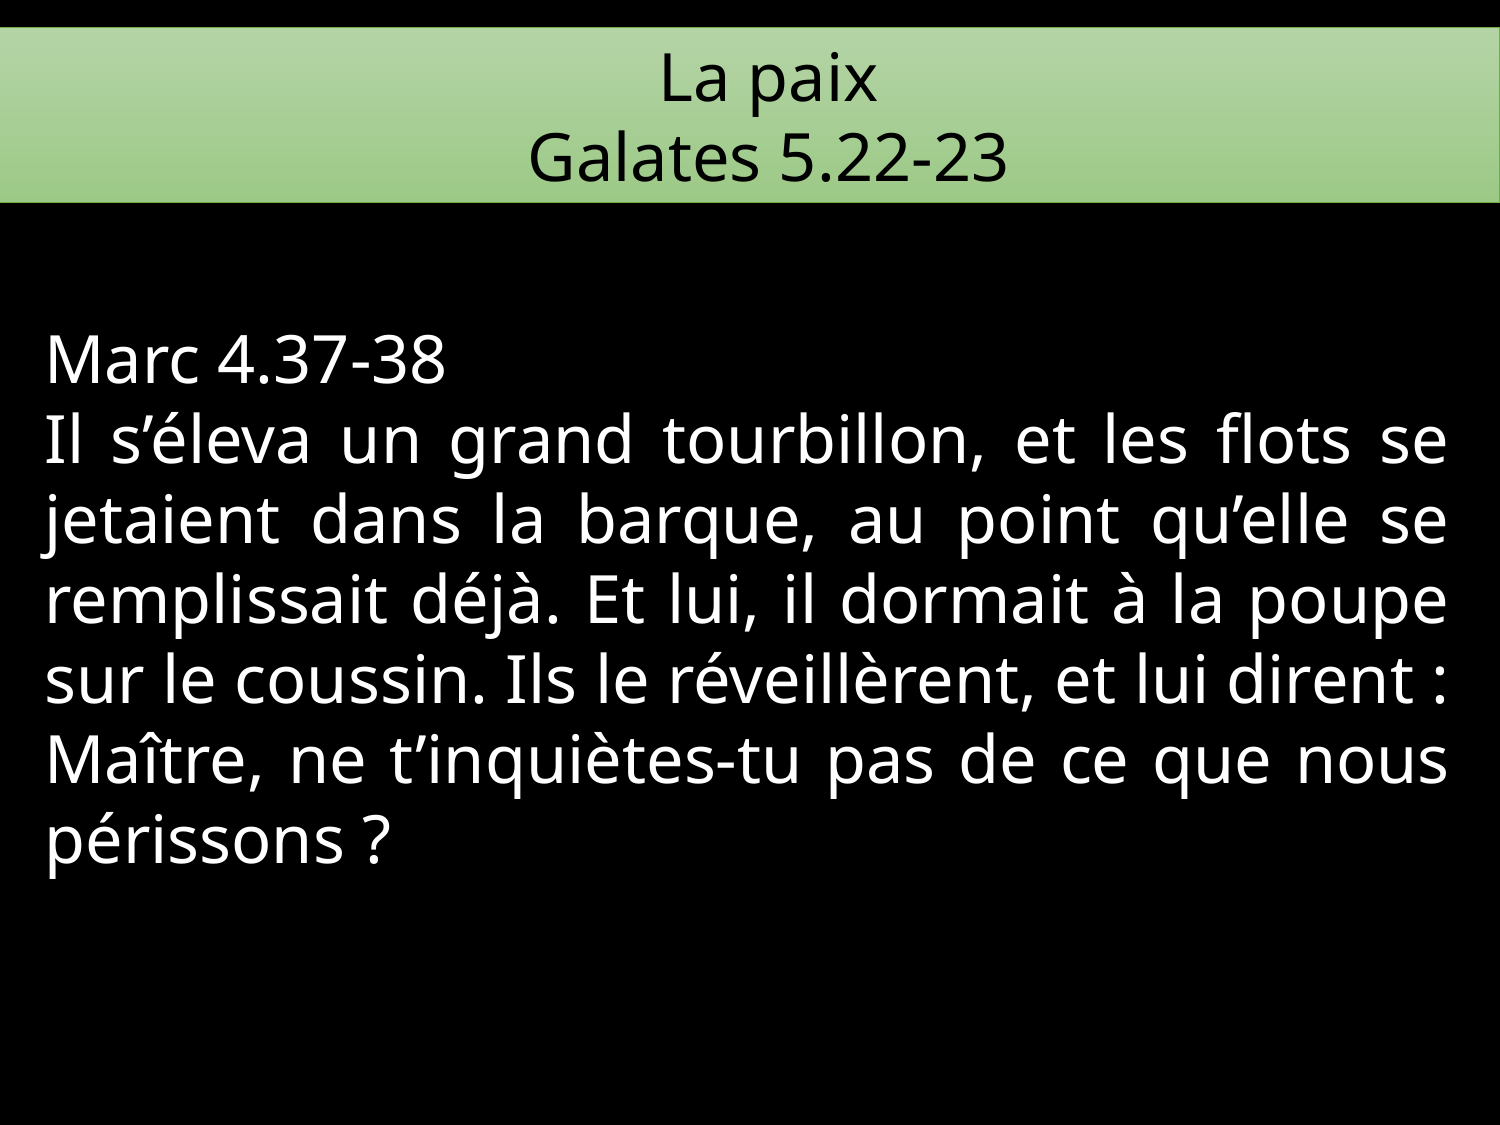

La paix
Galates 5.22-23
Marc 4.37-38
Il s’éleva un grand tourbillon, et les flots se jetaient dans la barque, au point qu’elle se remplissait déjà. Et lui, il dormait à la poupe sur le coussin. Ils le réveillèrent, et lui dirent : Maître, ne t’inquiètes-tu pas de ce que nous périssons ?